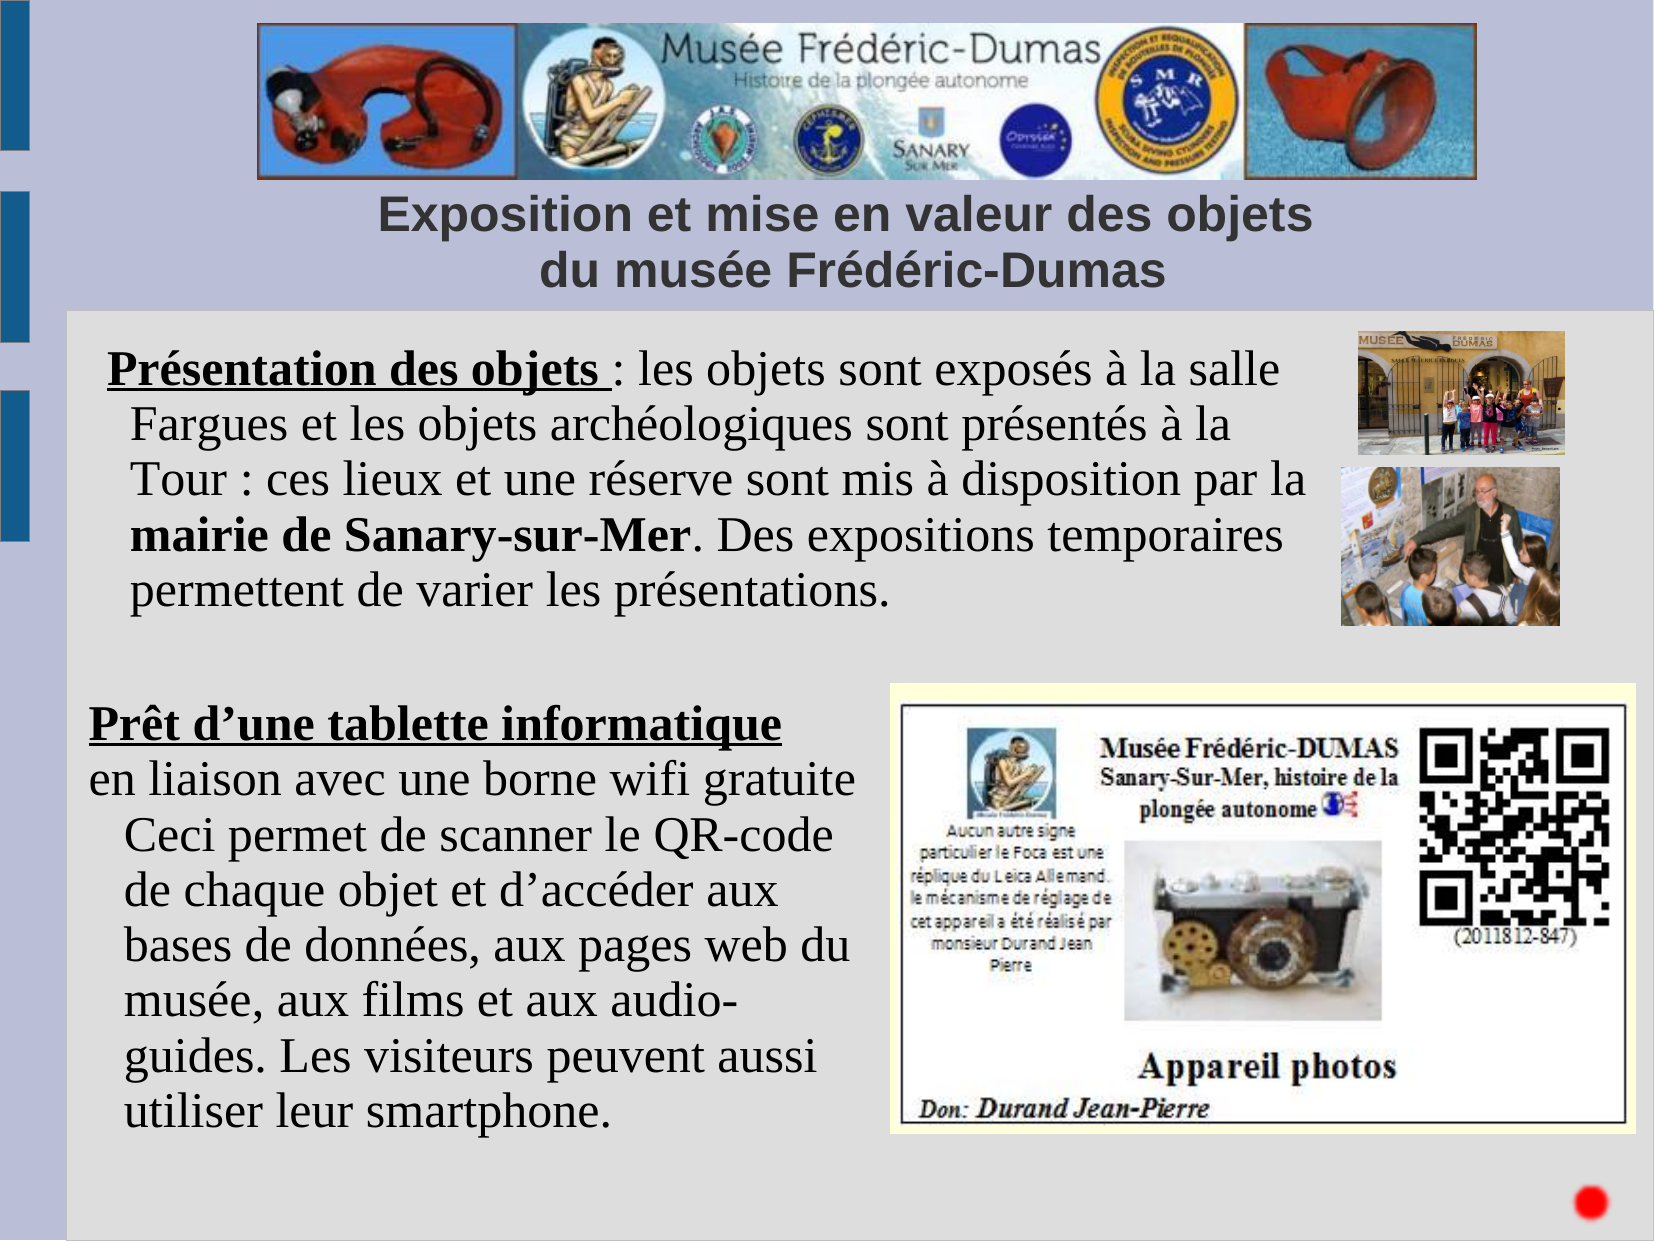

# Exposition et mise en valeur des objets du musée Frédéric-Dumas
 Présentation des objets : les objets sont exposés à la salle Fargues et les objets archéologiques sont présentés à la Tour : ces lieux et une réserve sont mis à disposition par la mairie de Sanary-sur-Mer. Des expositions temporaires permettent de varier les présentations.
Prêt d’une tablette informatique
en liaison avec une borne wifi gratuite Ceci permet de scanner le QR-code de chaque objet et d’accéder aux bases de données, aux pages web du musée, aux films et aux audio-guides. Les visiteurs peuvent aussi utiliser leur smartphone.